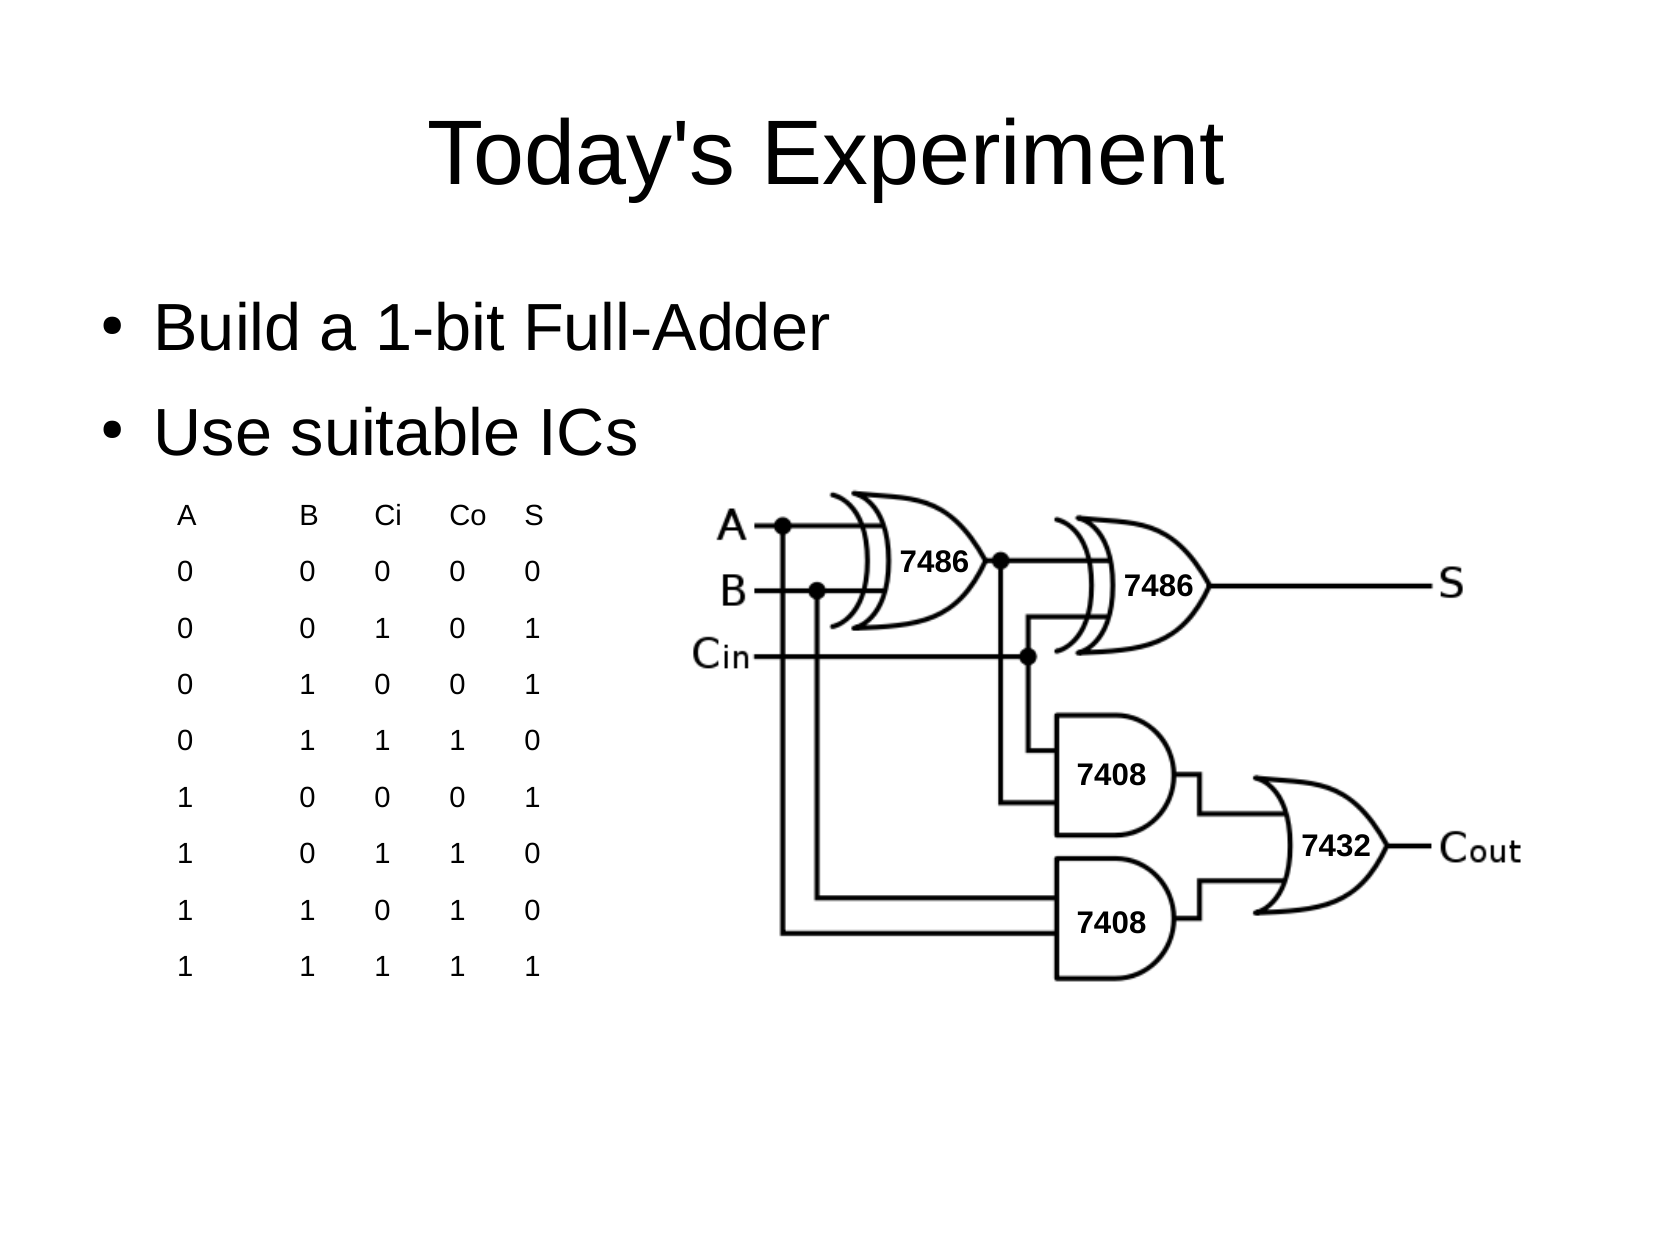

# Today's Experiment
Build a 1-bit Full-Adder
Use suitable ICs
A 	B	Ci 	Co 	S
0 	0 	0 	0 	0
0 	0 	1 	0 	1
0 	1 	0 	0 	1
0 	1 	1 	1 	0
1 	0 	0 	0 	1
1 	0 	1 	1 	0
1 	1 	0 	1 	0
1 	1 	1 	1 	1
7486
7486
7408
7432
7408